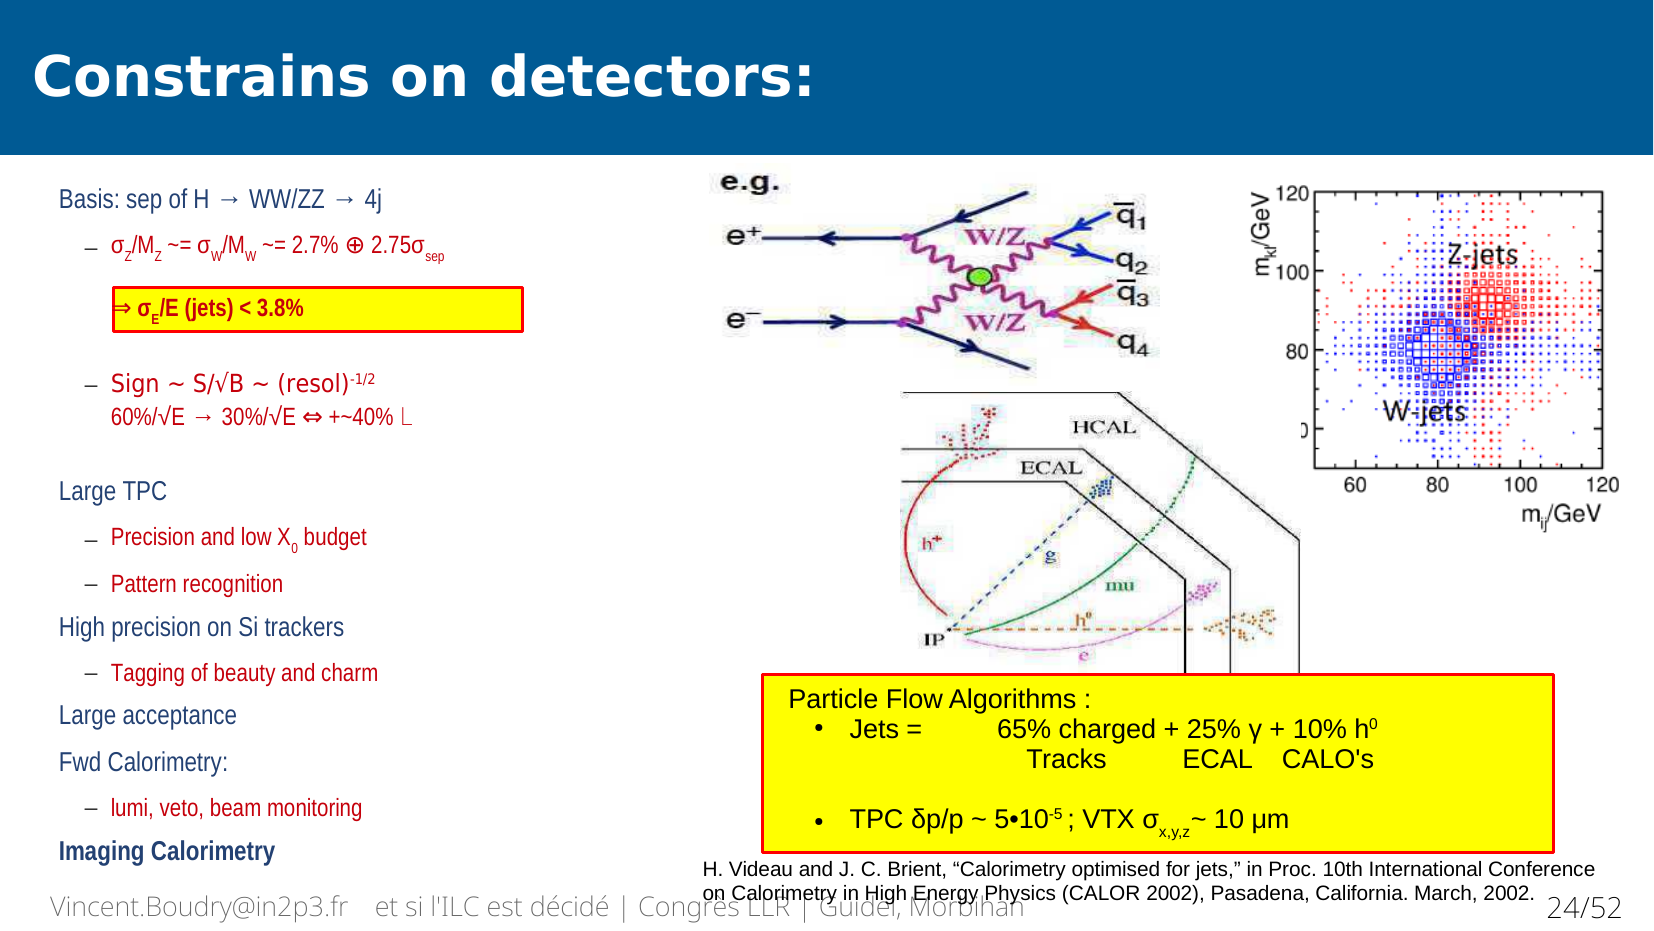

# Constrains on detectors:
Basis: sep of H → WW/ZZ → 4j
σZ/MZ ~= σW/MW ~= 2.7% ⊕ 2.75σsep
⇒ σE/E (jets) < 3.8%
Sign ~ S/√B ~ (resol)-1/2
60%/√E → 30%/√E ⇔ +~40% L
Large TPC
Precision and low X0 budget
Pattern recognition
High precision on Si trackers
Tagging of beauty and charm
Large acceptance
Fwd Calorimetry:
lumi, veto, beam monitoring
Imaging Calorimetry
Particle Flow Algorithms :
Jets = 	65% charged + 25% γ + 10% h0
		 Tracks	 ECAL CALO's
TPC δp/p ~ 5•10-5 ; VTX σx,y,z~ 10 μm
H. Videau and J. C. Brient, “Calorimetry optimised for jets,” in Proc. 10th International Conference on Calorimetry in High Energy Physics (CALOR 2002), Pasadena, California. March, 2002.
et si l'ILC est décidé | Congrès LLR | Guidel, Morbihan
24